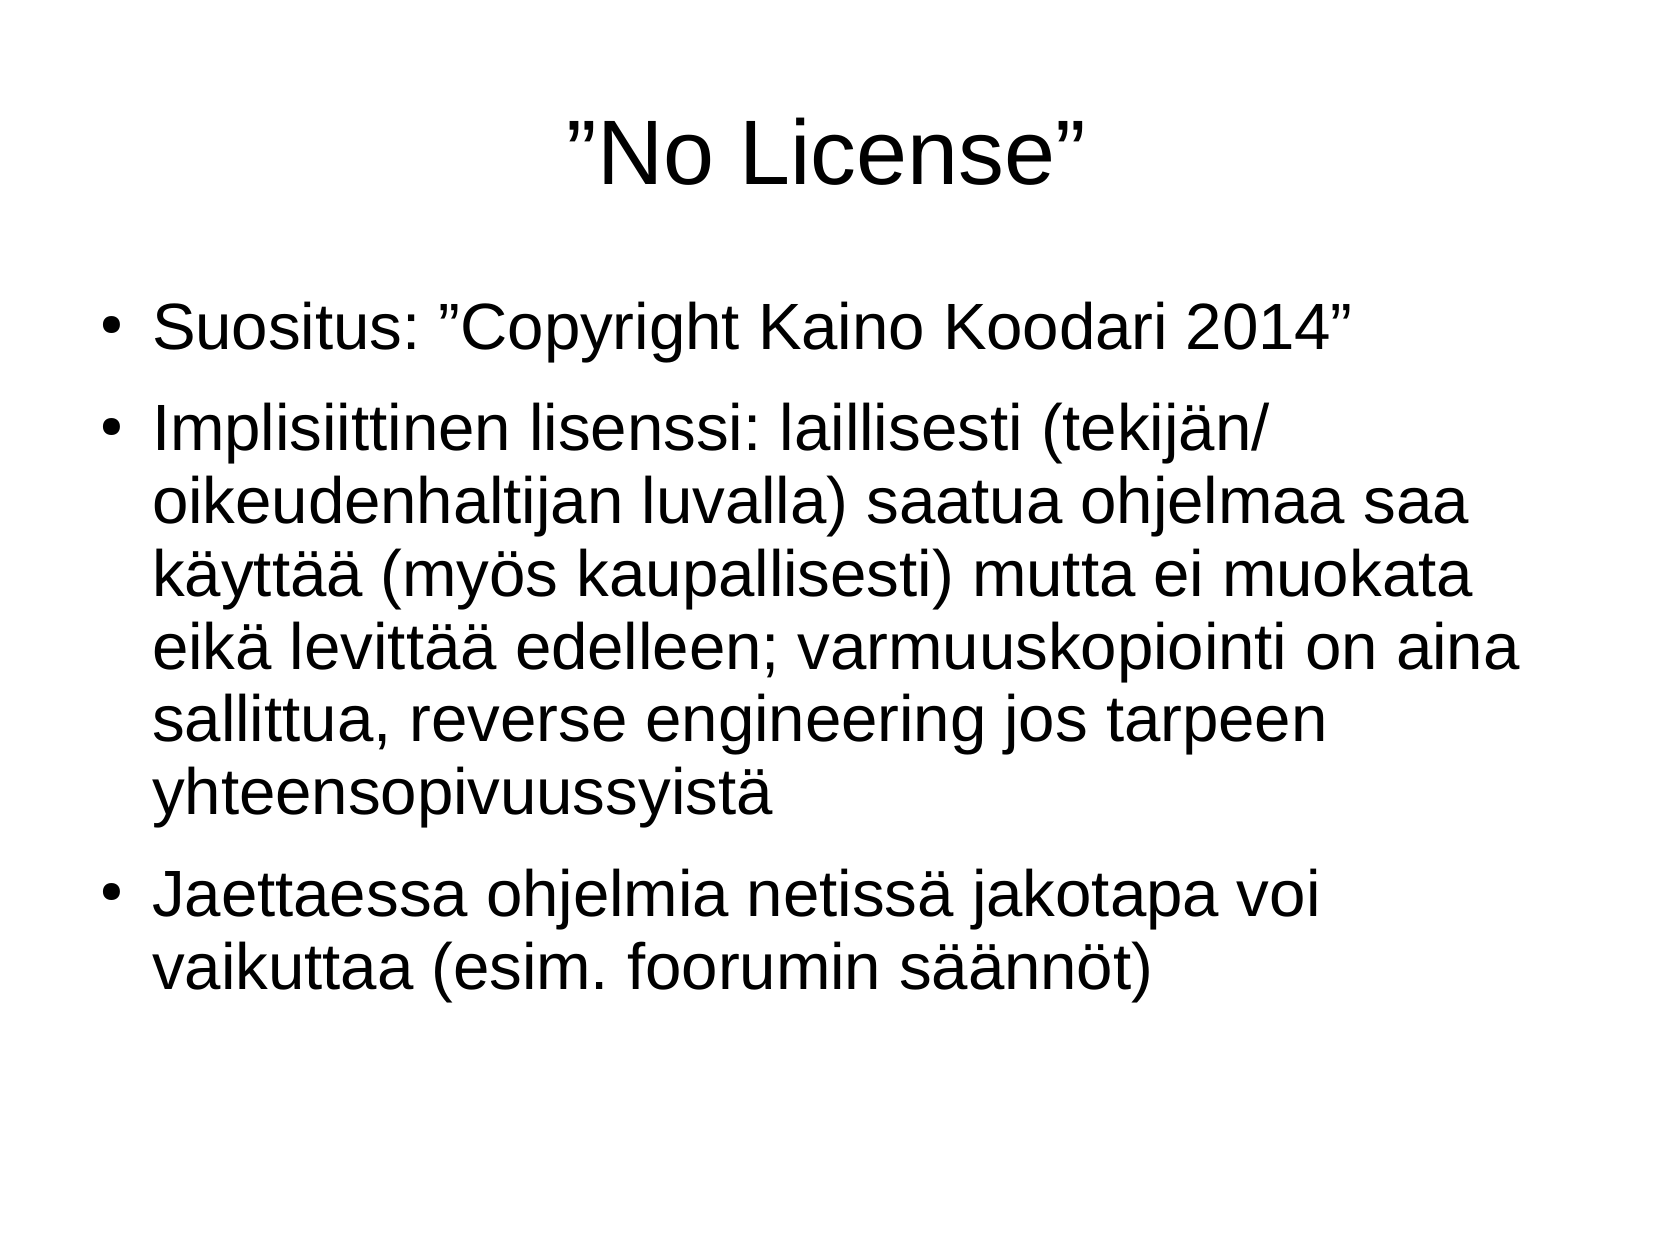

# ”No License”
Suositus: ”Copyright Kaino Koodari 2014”
Implisiittinen lisenssi: laillisesti (tekijän/ oikeudenhaltijan luvalla) saatua ohjelmaa saa käyttää (myös kaupallisesti) mutta ei muokata eikä levittää edelleen; varmuuskopiointi on aina sallittua, reverse engineering jos tarpeen yhteensopivuussyistä
Jaettaessa ohjelmia netissä jakotapa voi vaikuttaa (esim. foorumin säännöt)